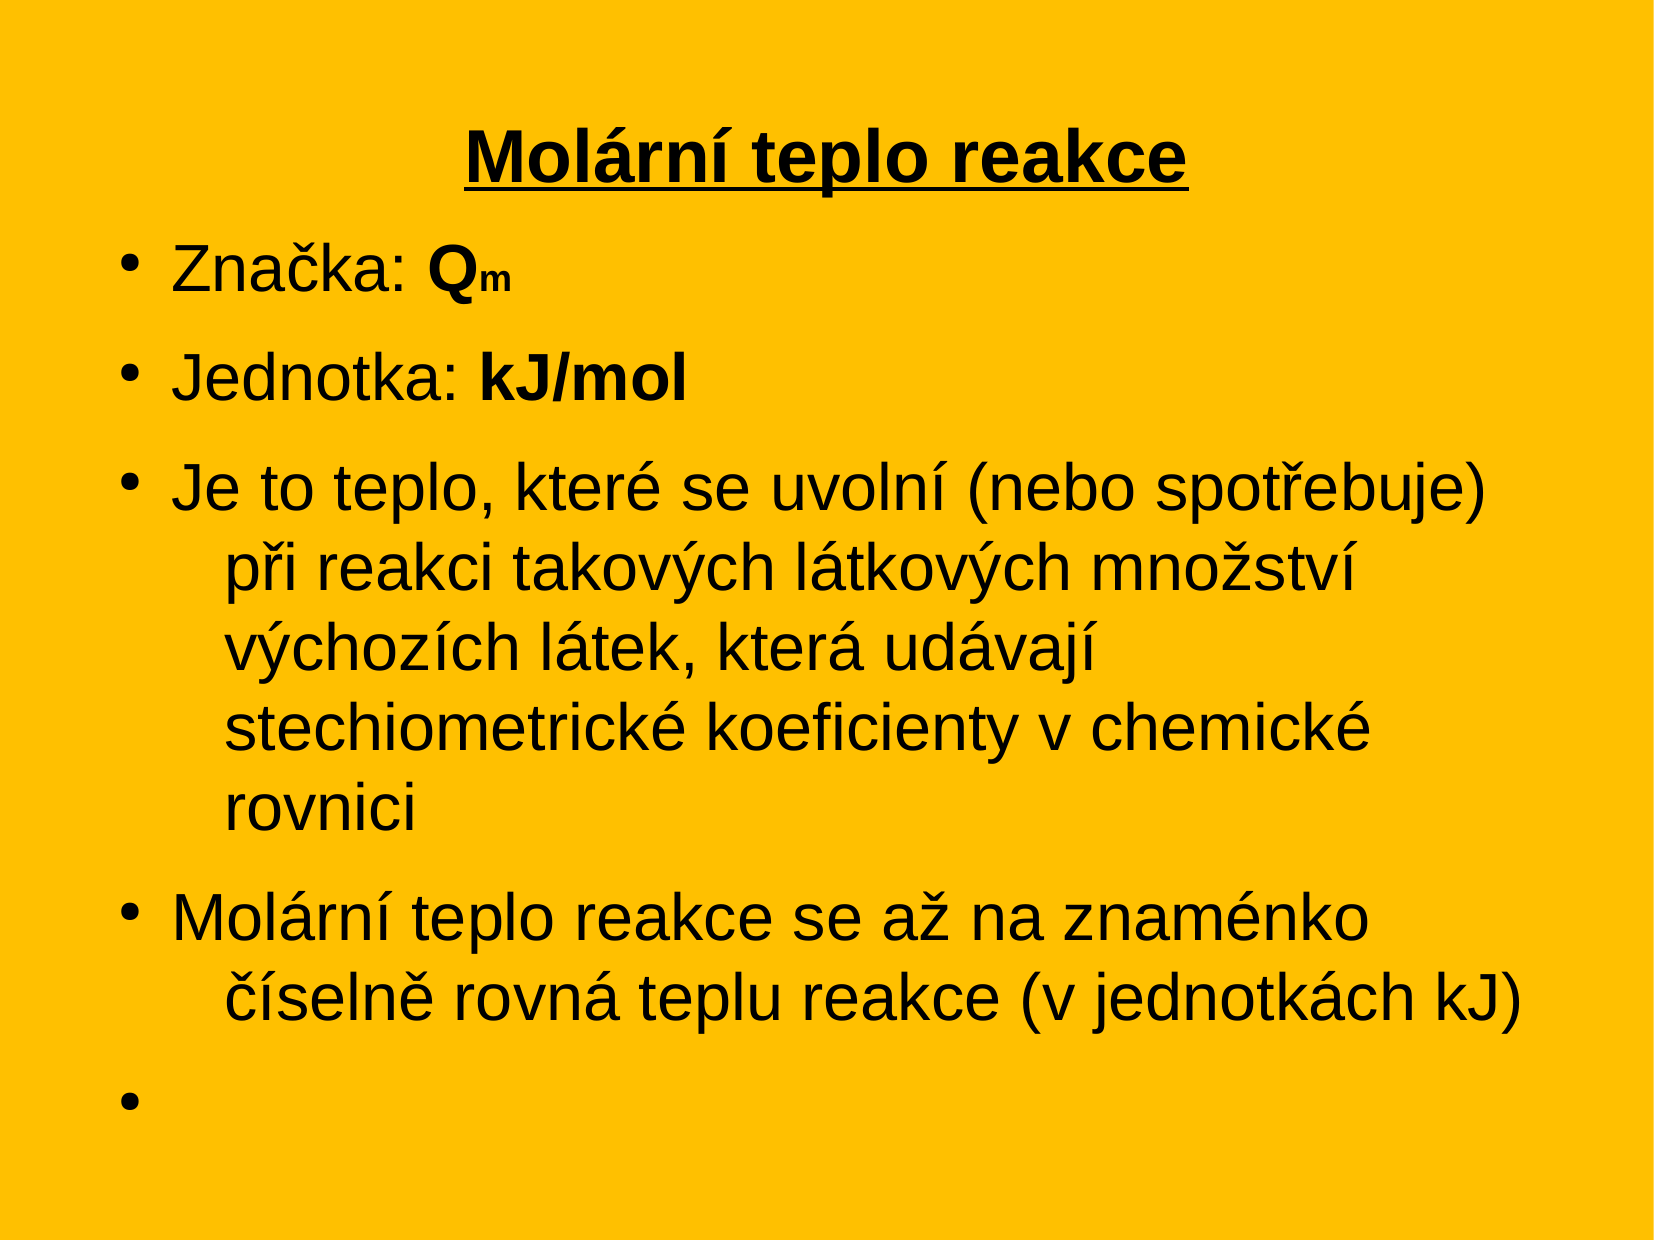

# Molární teplo reakce
Značka: Qm
Jednotka: kJ/mol
Je to teplo, které se uvolní (nebo spotřebuje) při reakci takových látkových množství výchozích látek, která udávají stechiometrické koeficienty v chemické rovnici
Molární teplo reakce se až na znaménko číselně rovná teplu reakce (v jednotkách kJ)